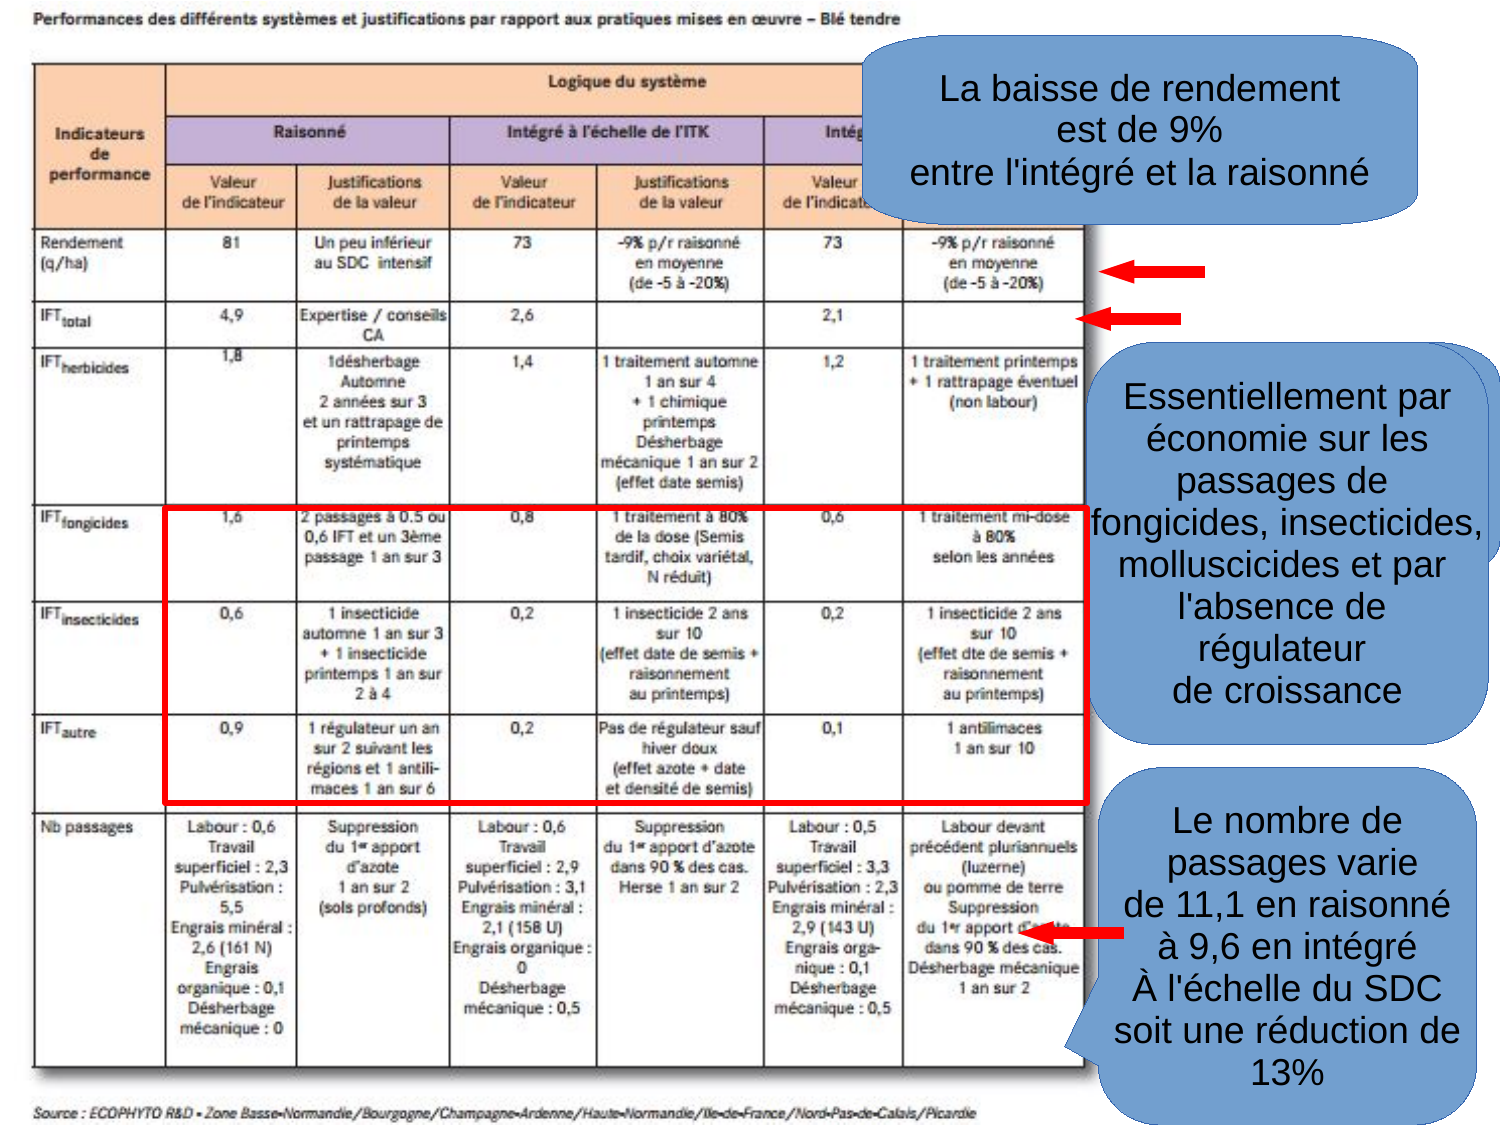

La baisse de rendement
 est de 9%
entre l'intégré et la raisonné
Essentiellement par
économie sur les
passages de
fongicides, insecticides,
molluscicides et par
l'absence de
régulateur
de croissance
L'IFT total est 57%
inférieur entre
L'intégré à l'échelle
du SDC et le raisonné
Le nombre de
 passages varie
 de 11,1 en raisonné
à 9,6 en intégré
À l'échelle du SDC
soit une réduction de
13%